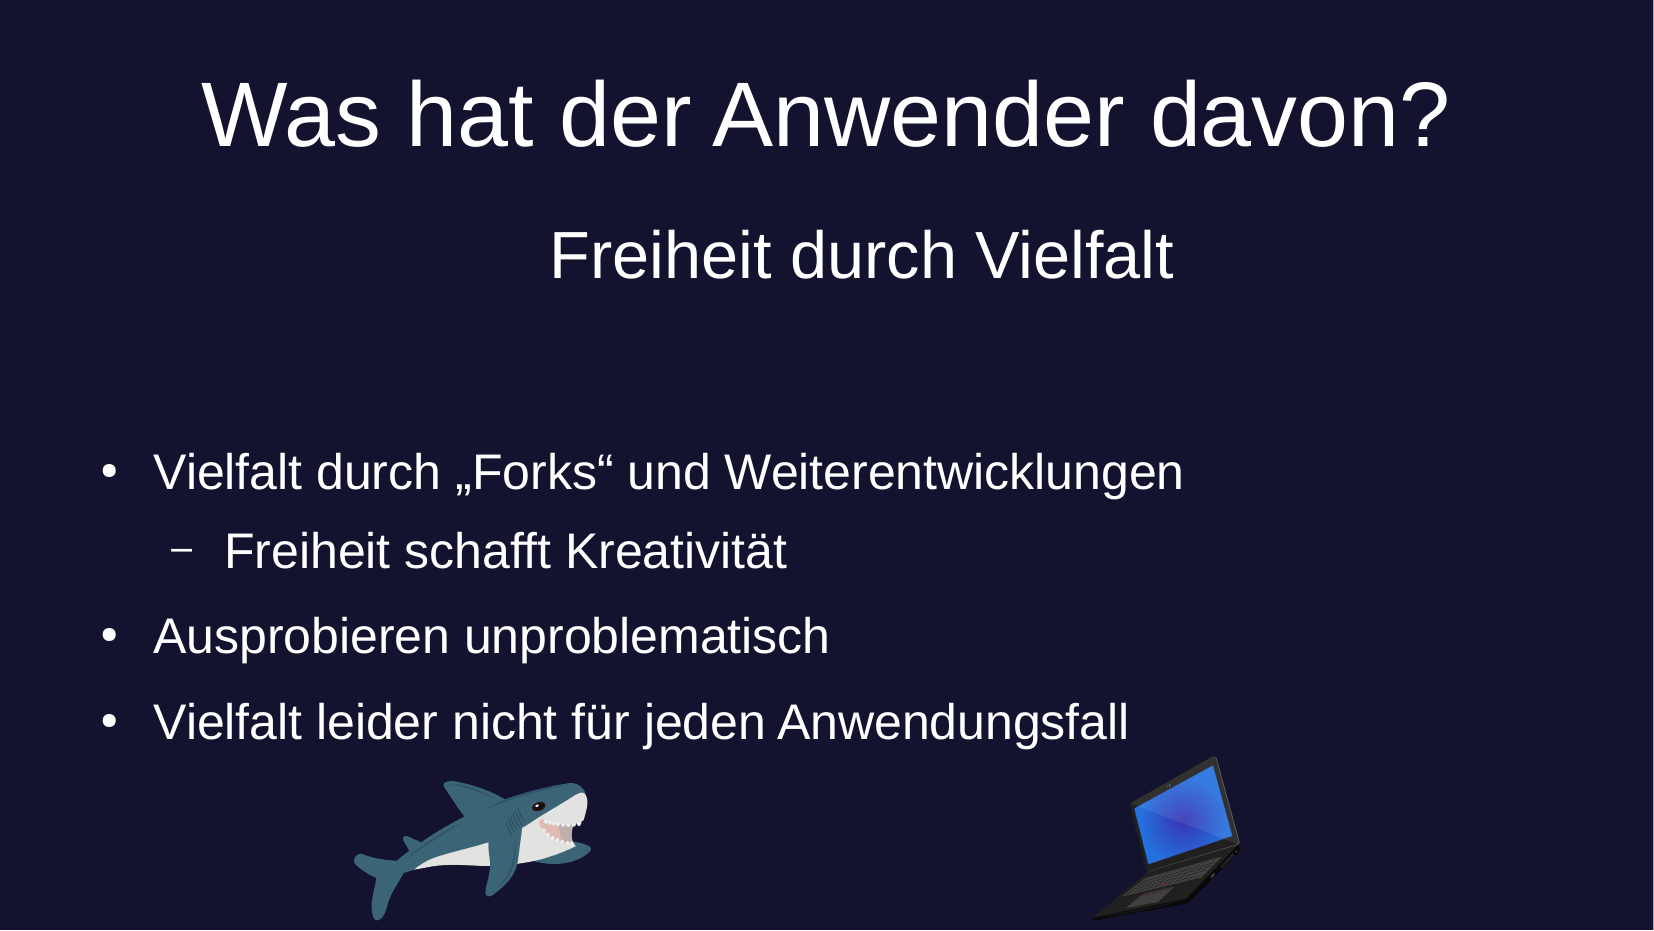

# Was hat der Anwender davon?
Freiheit durch Vielfalt
Vielfalt durch „Forks“ und Weiterentwicklungen
Freiheit schafft Kreativität
Ausprobieren unproblematisch
Vielfalt leider nicht für jeden Anwendungsfall